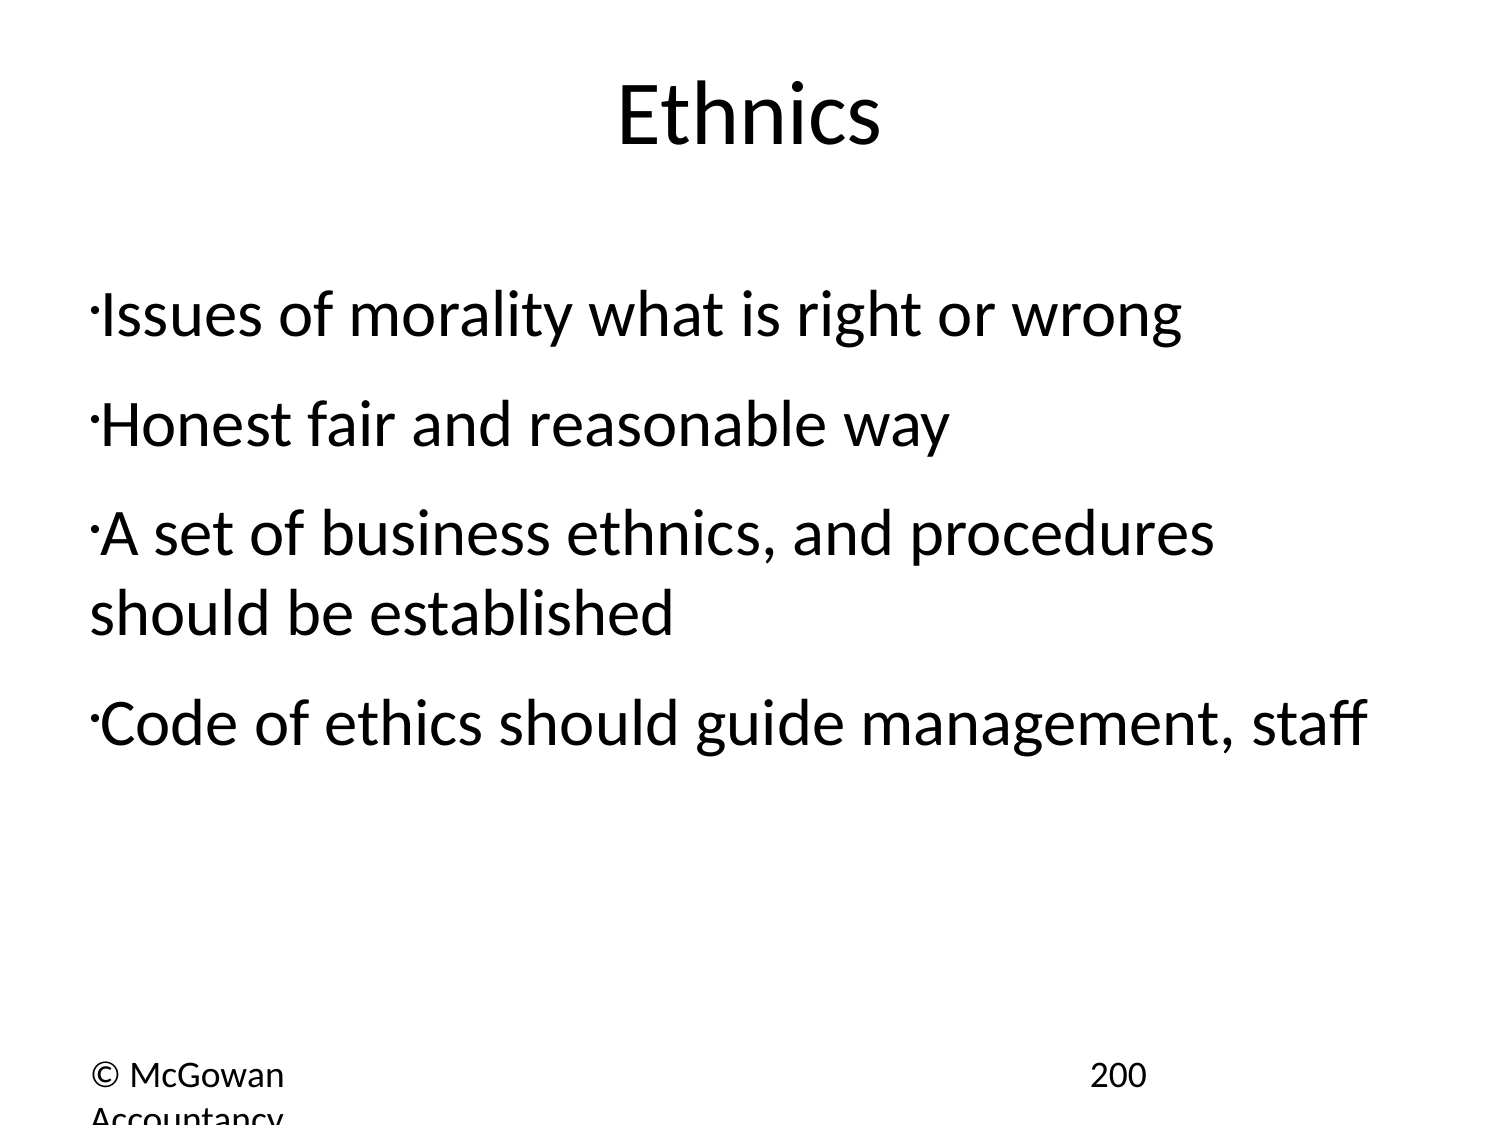

# Ethnics
Issues of morality what is right or wrong
Honest fair and reasonable way
A set of business ethnics, and procedures should be established
Code of ethics should guide management, staff
© McGowan Accountancy Services
200